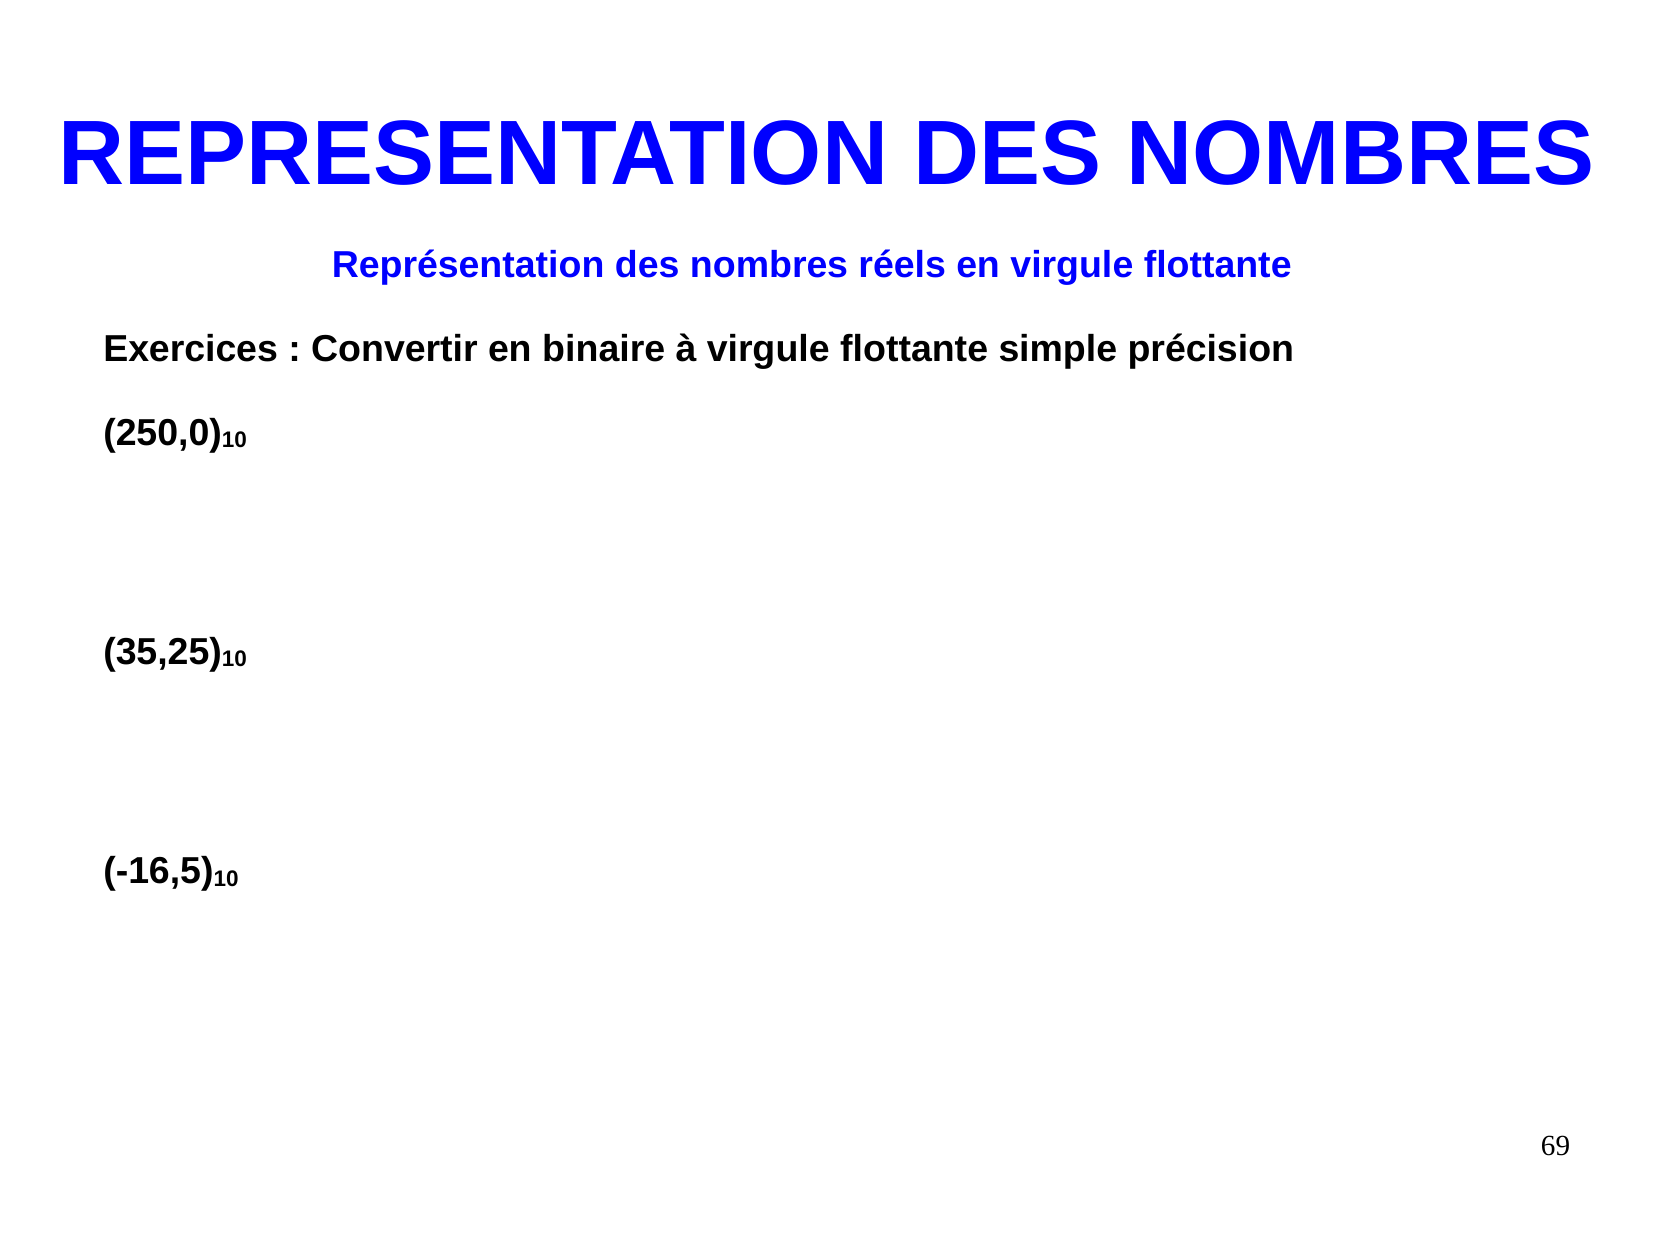

# REPRESENTATION DES NOMBRES
Représentation des nombres réels en virgule flottante
Exercices : Convertir en binaire à virgule flottante simple précision
(250,0)10
(35,25)10
(-16,5)10
69